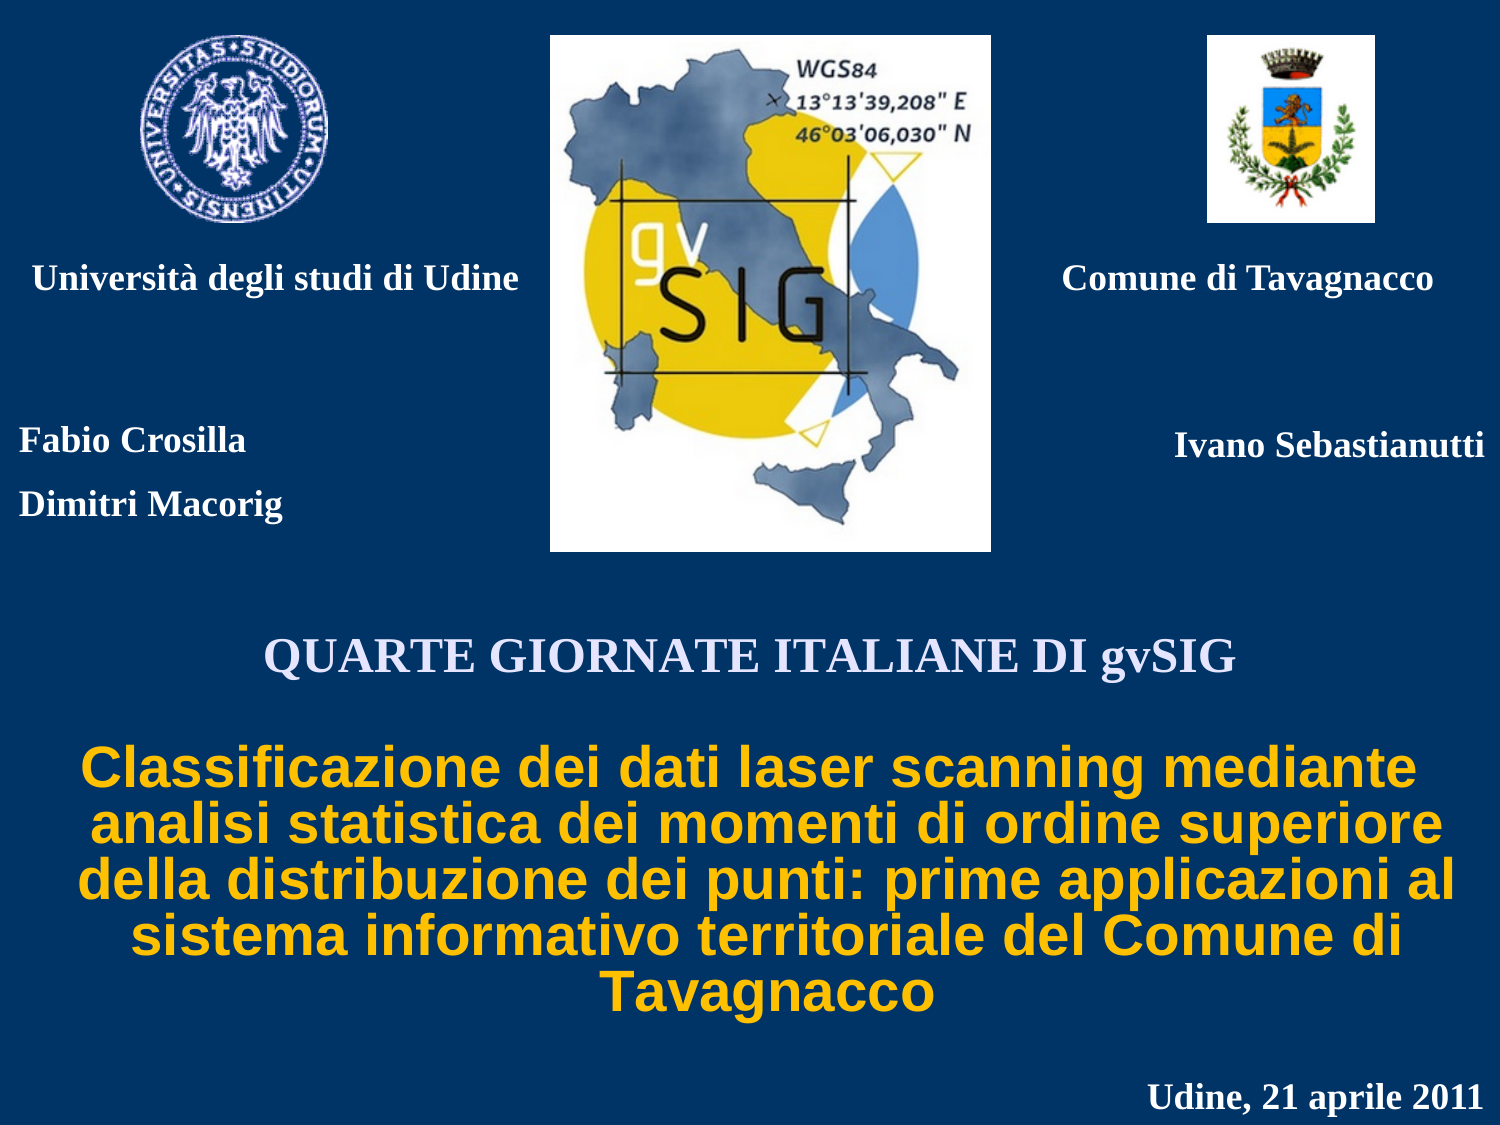

Università degli studi di Udine
Comune di Tavagnacco
Fabio Crosilla
Dimitri Macorig
Ivano Sebastianutti
# QUARTE GIORNATE ITALIANE DI gvSIG
Classificazione dei dati laser scanning mediante analisi statistica dei momenti di ordine superiore della distribuzione dei punti: prime applicazioni al sistema informativo territoriale del Comune di Tavagnacco
Udine, 21 aprile 2011